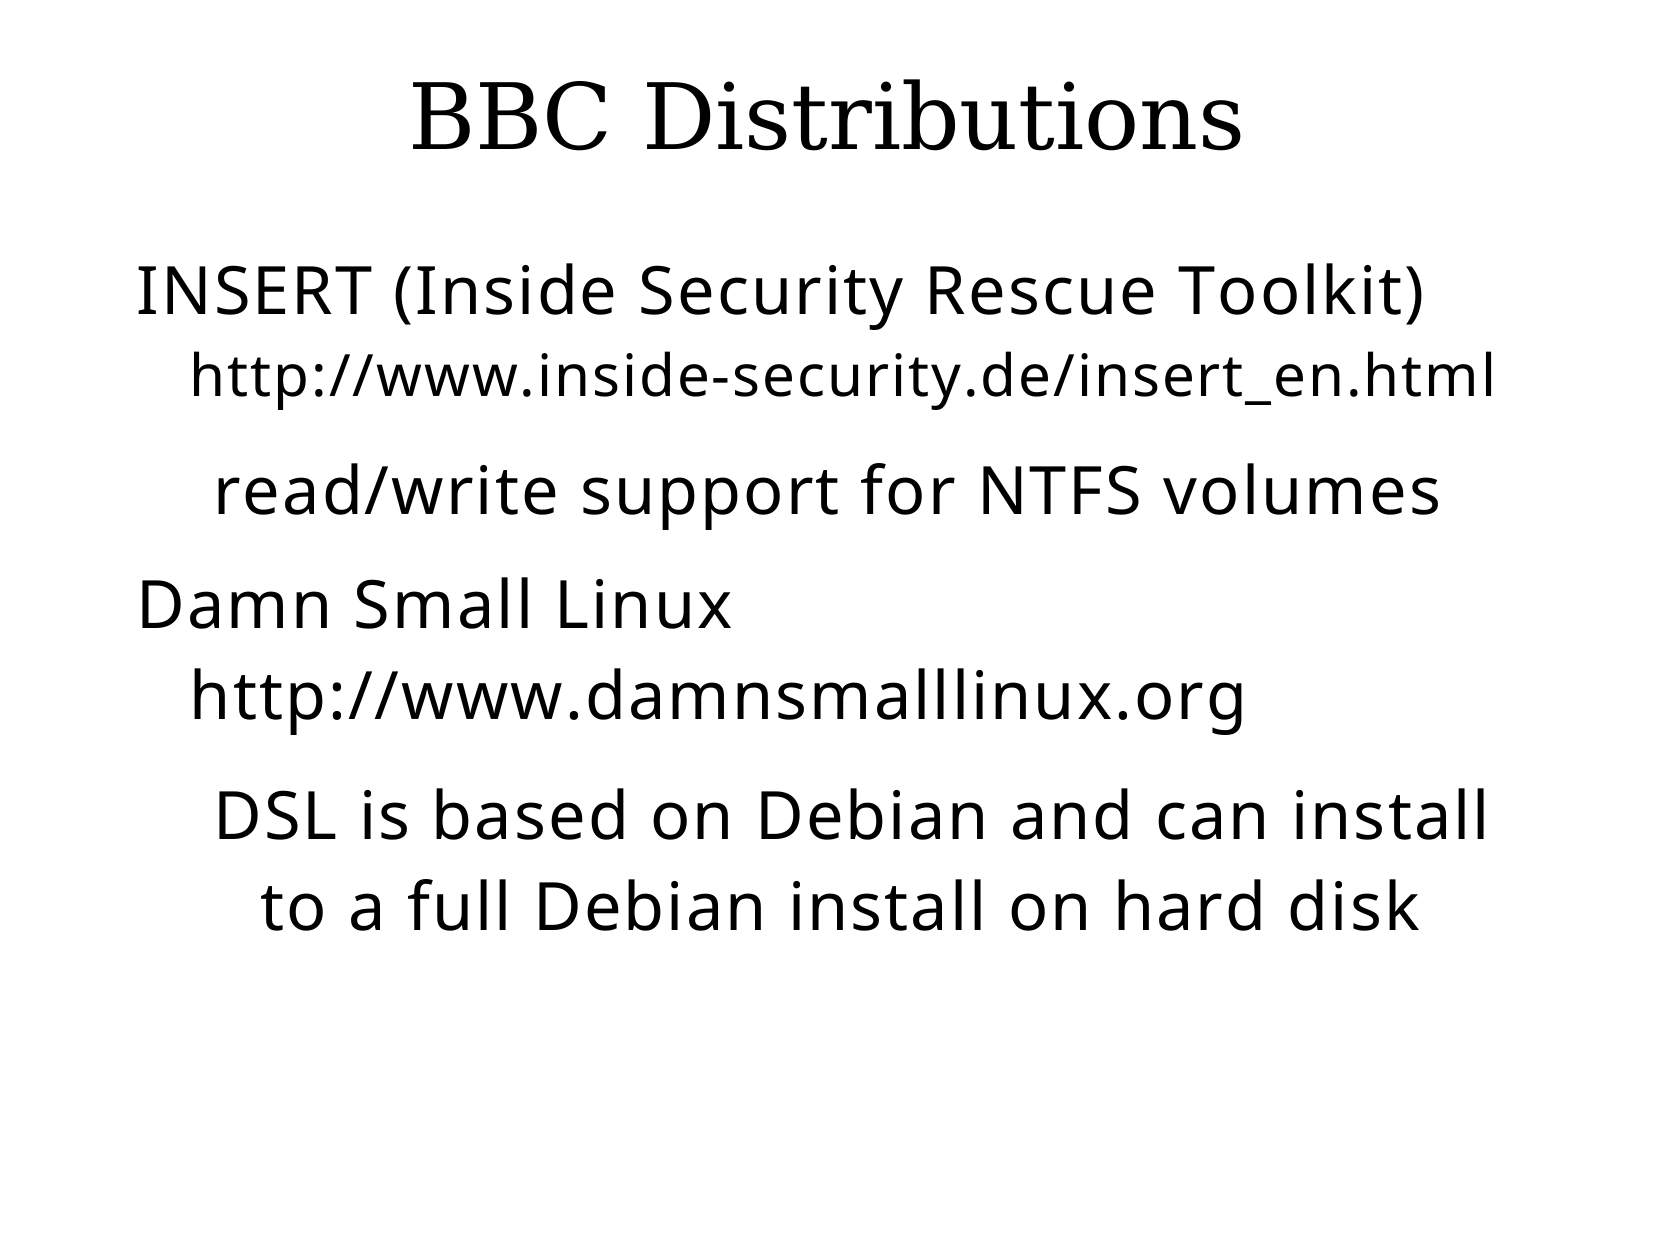

# BBC Distributions
INSERT (Inside Security Rescue Toolkit)
http://www.inside-security.de/insert_en.html
read/write support for NTFS volumes
Damn Small Linux
http://www.damnsmalllinux.org
DSL is based on Debian and can install to a full Debian install on hard disk